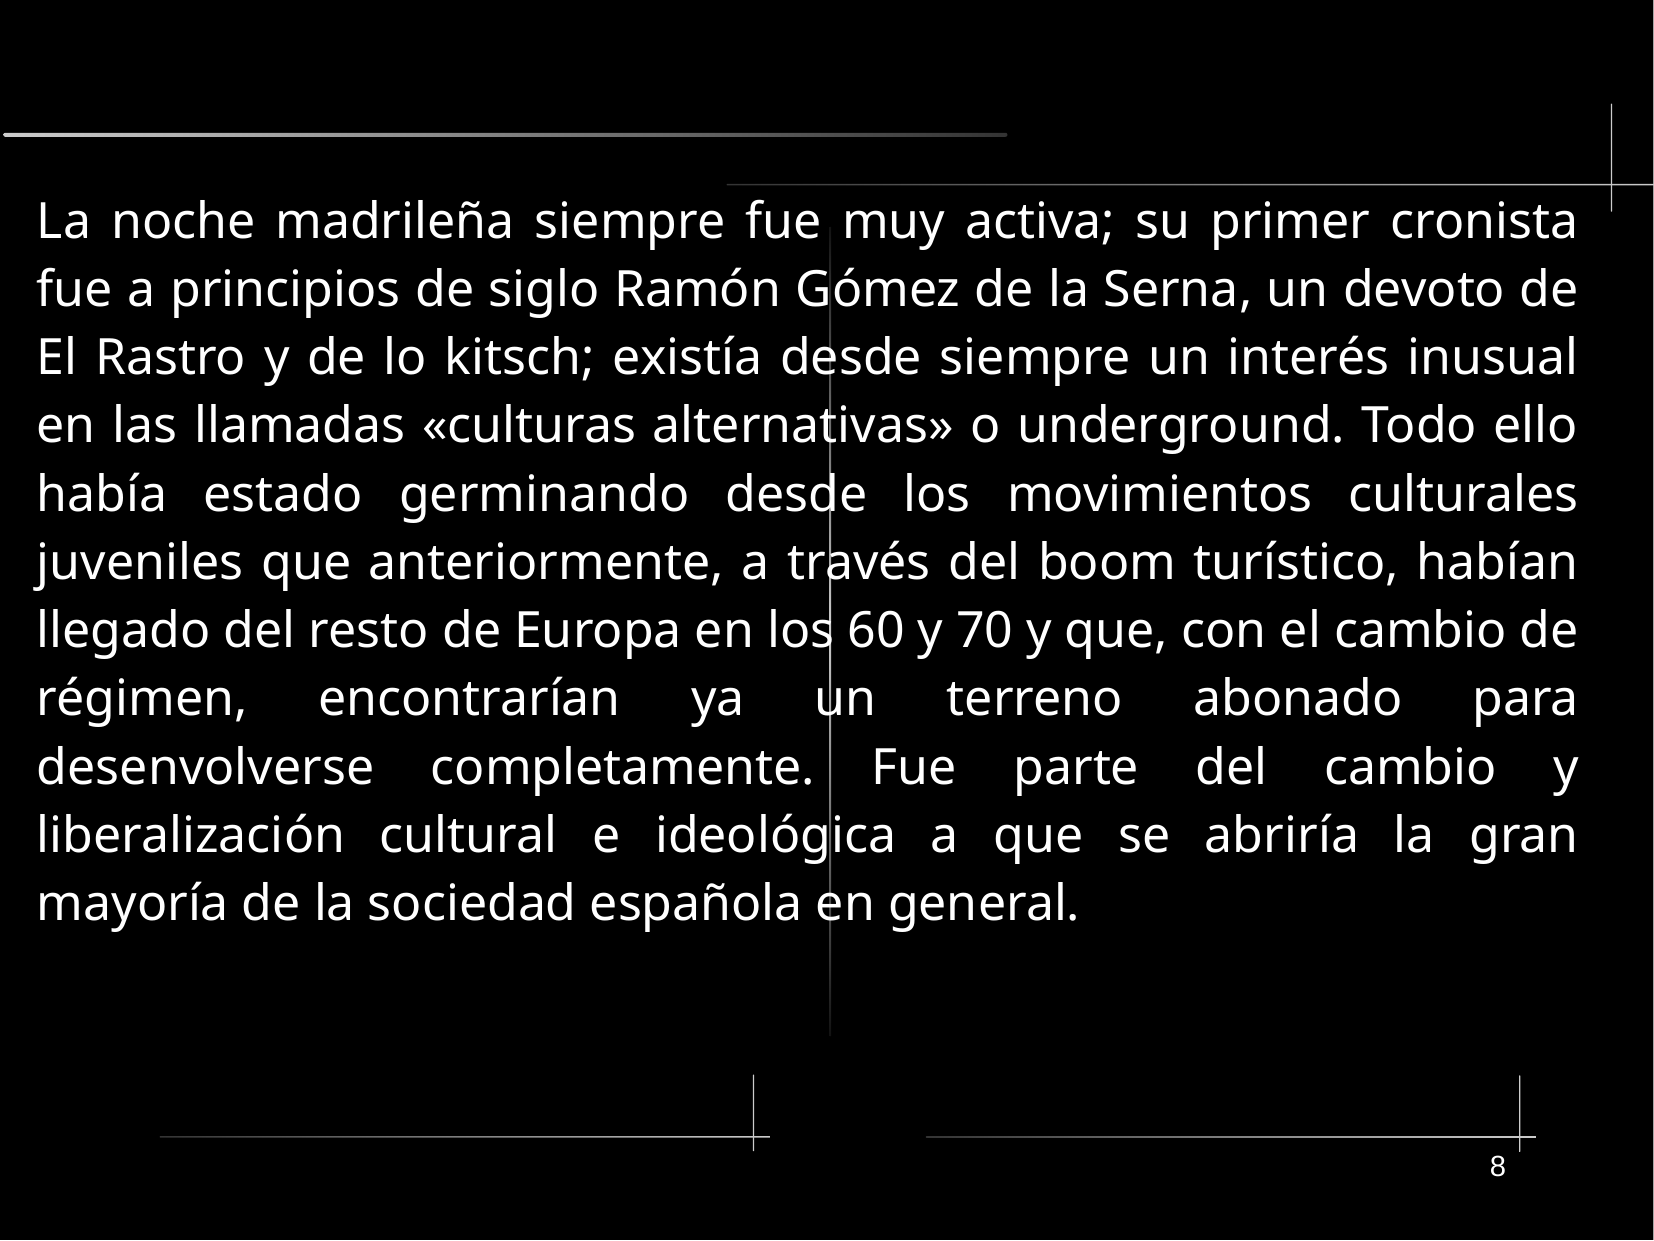

La noche madrileña siempre fue muy activa; su primer cronista fue a principios de siglo Ramón Gómez de la Serna, un devoto de El Rastro y de lo kitsch; existía desde siempre un interés inusual en las llamadas «culturas alternativas» o underground. Todo ello había estado germinando desde los movimientos culturales juveniles que anteriormente, a través del boom turístico, habían llegado del resto de Europa en los 60 y 70 y que, con el cambio de régimen, encontrarían ya un terreno abonado para desenvolverse completamente. Fue parte del cambio y liberalización cultural e ideológica a que se abriría la gran mayoría de la sociedad española en general.
8